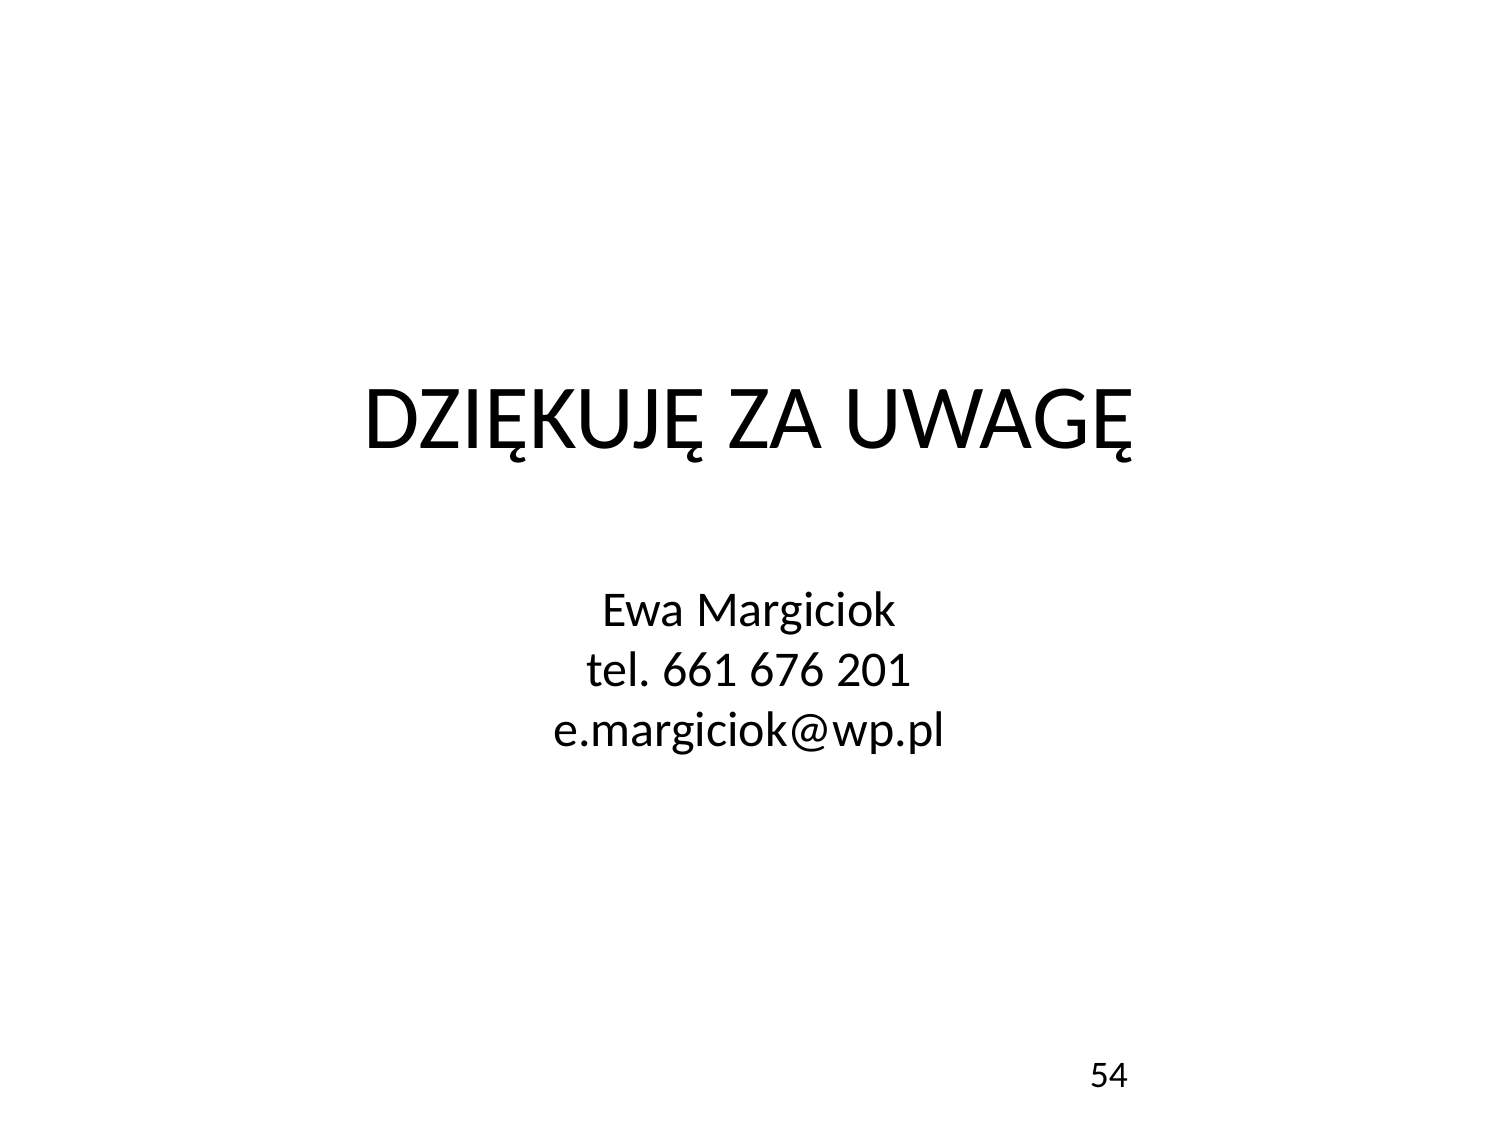

# DZIĘKUJĘ ZA UWAGĘ Ewa Margiciok tel. 661 676 201 e.margiciok@wp.pl